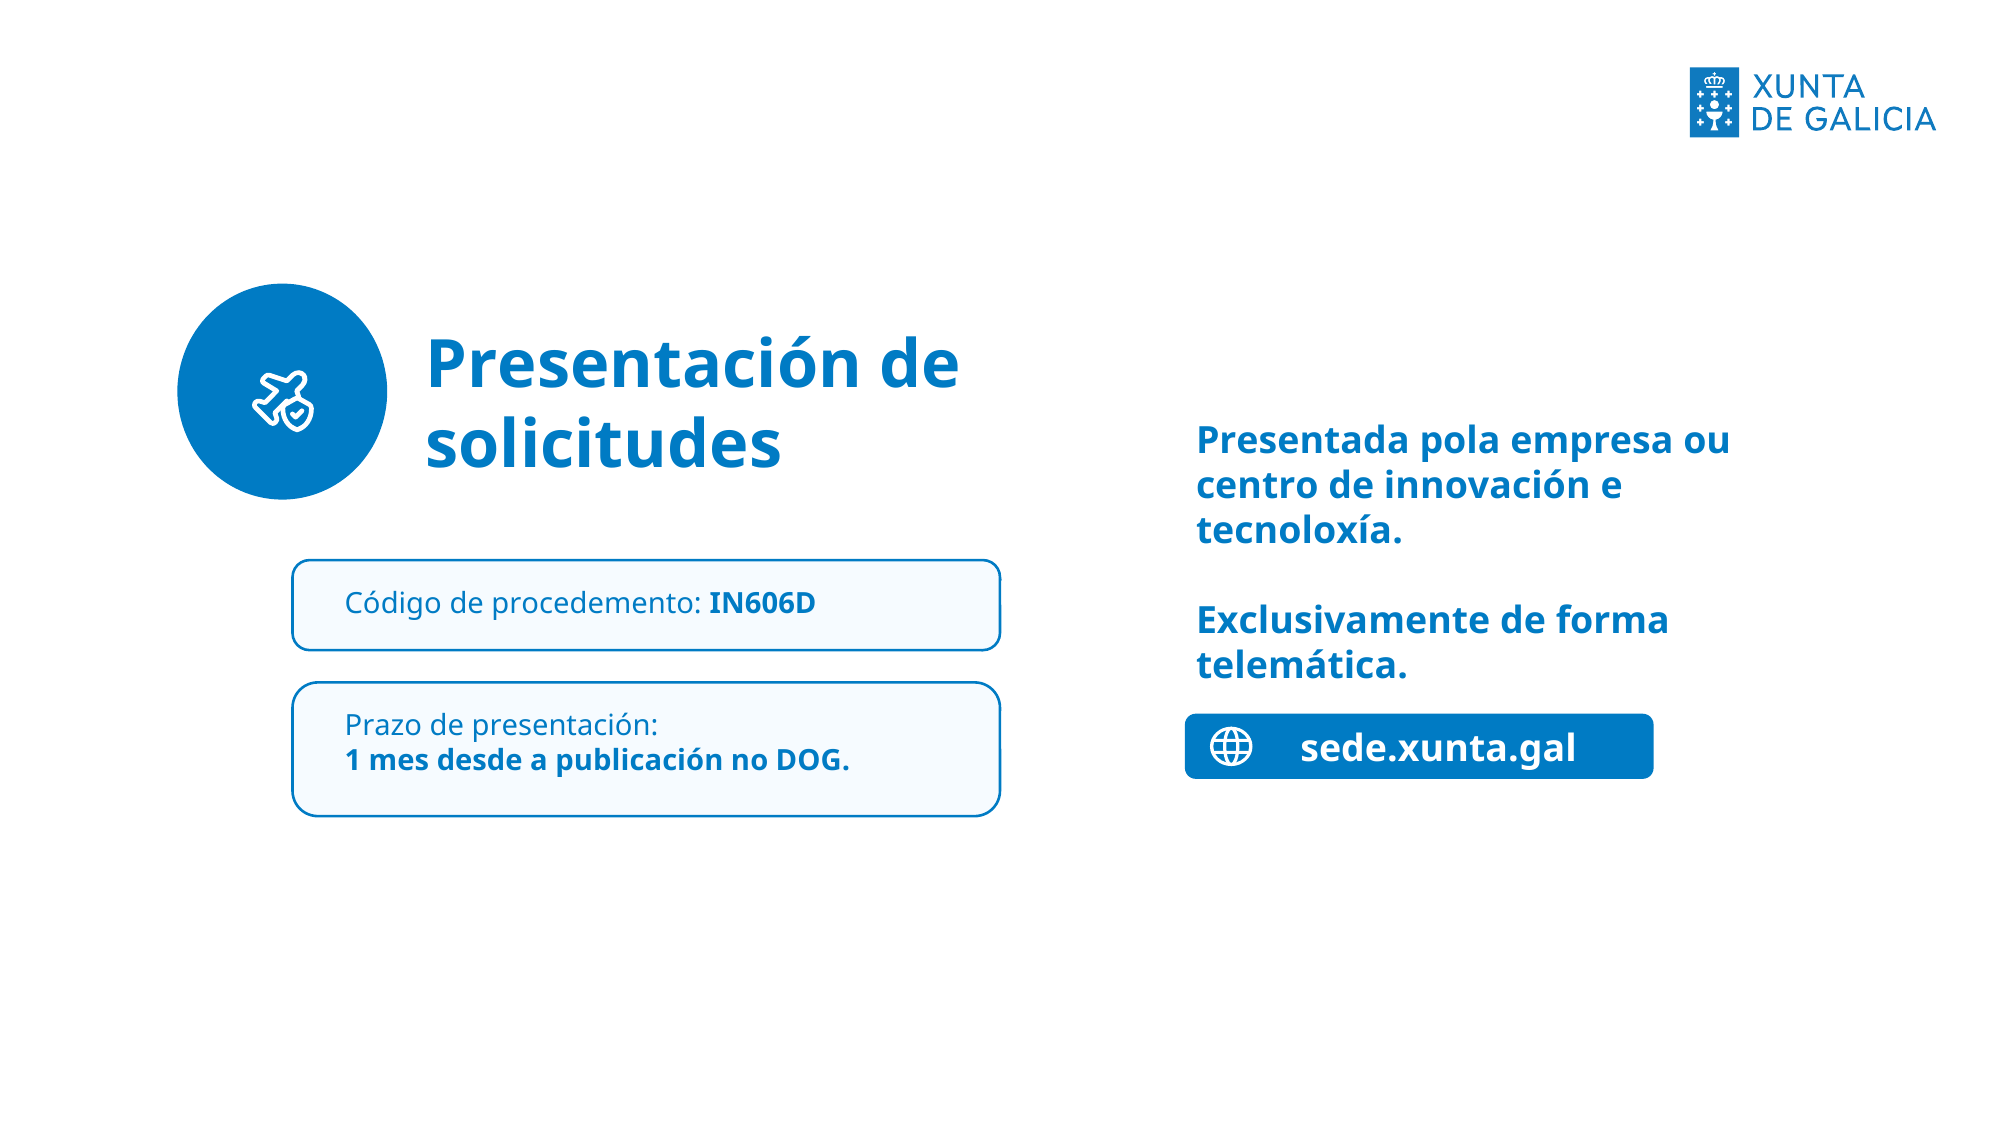

Presentación de solicitudes
Presentada pola empresa ou centro de innovación e tecnoloxía.
Exclusivamente de forma telemática.
Código de procedemento: IN606D
Prazo de presentación:
1 mes desde a publicación no DOG.
 sede.xunta.gal